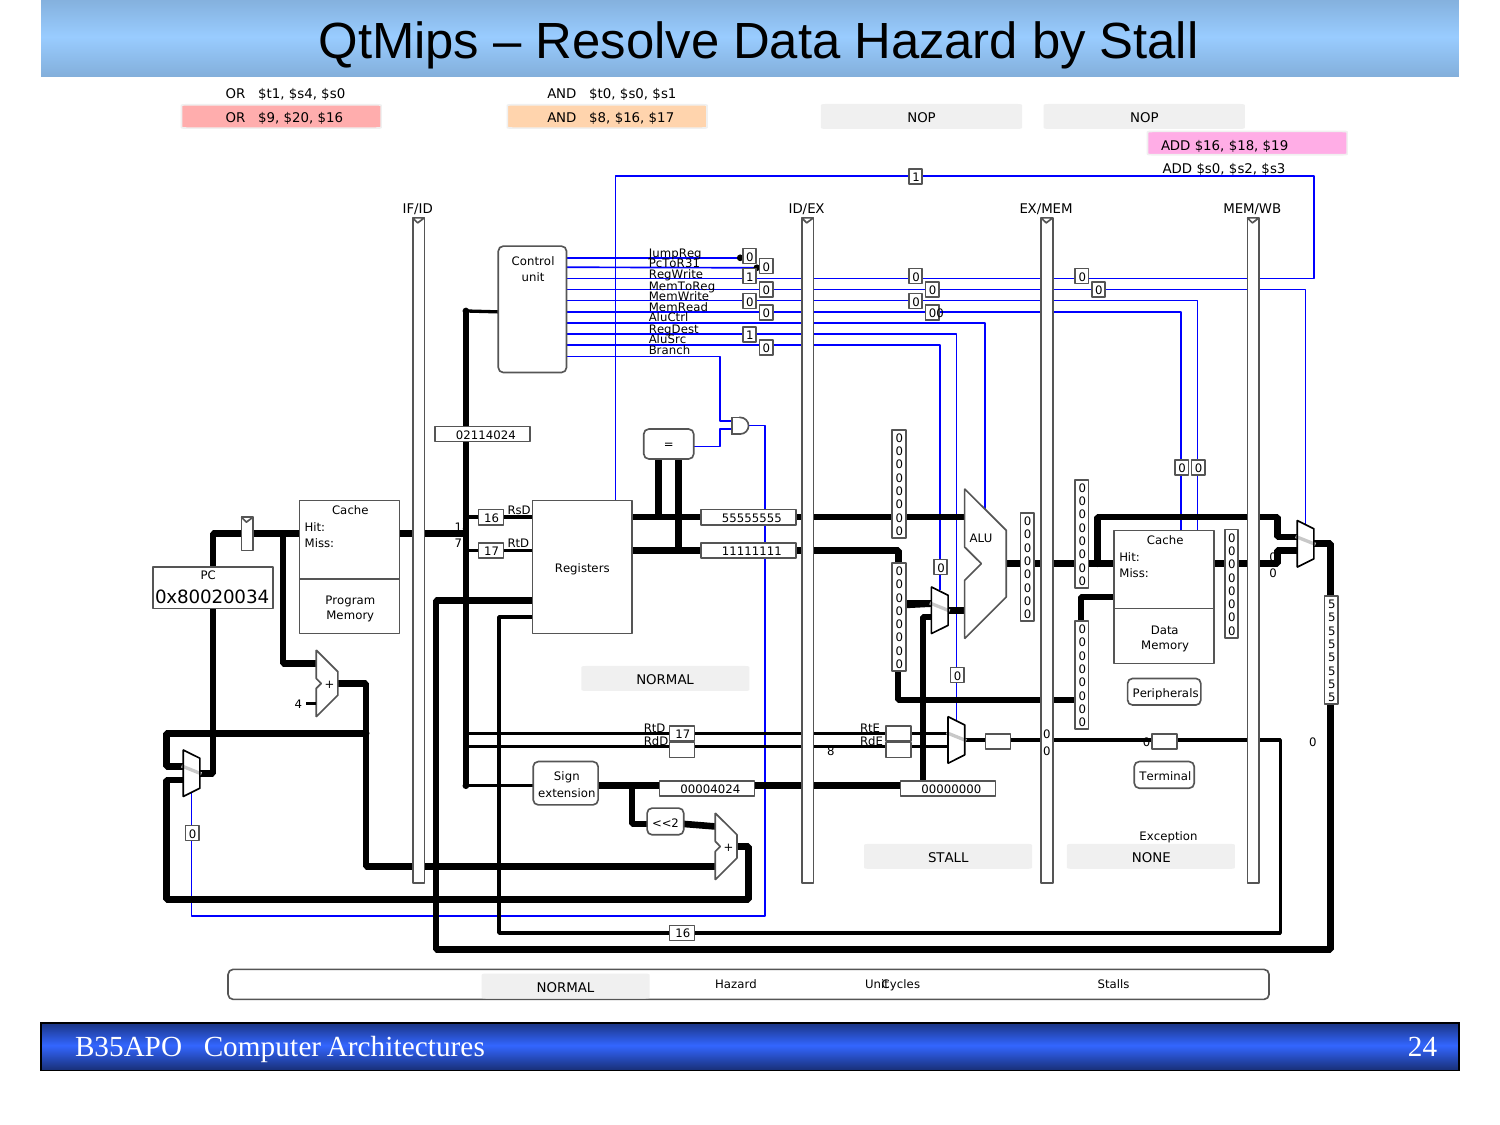

# QtMips – Resolve Data Hazard by Stall
OR $t1, $s4, $s0
AND $t0, $s0, $s1
OR $9, $20, $16
AND $8, $16, $17
NOP
NOP
ADD $16, $18, $19
ADD $s0, $s2, $s3
1
IF/ID
ID/EX
EX/MEM
MEM/WB
JumpReg
0
Control
PcToR31
0
RegWrite
1
0
0
unit
MemToReg
0
0
0
MemWrite
0
0
MemRead
0
00
AluCtrl
RegDest
1
AluSrc
0
Branch
02114024
0
=
0
0
0
0
0
0
0
0
0
Cache
RsD
0
16
55555555
0
0
Hit:	18
0
0
0
0
ALU
Cache
0
Miss:	7
RtD
0
17
11111111
0
0
Hit:	0
0
0
Registers
0
0
0
Miss:	0
0
PC
0
0
0
0
0
0x80020034
0
Program
0
0
5
0
0
Memory
0
5
0
0
Data
0
5
0
0
5
Memory
0
0
5
0
0
5
0
NORMAL
0
+
5
Peripherals
0
5
4
0
0
RtD
RtE
17
	0
RdD
RdE
	0
	0
	8
	0
Sign
Terminal
00004024
00000000
extension
<<2
0
Exception
+
STALL
NONE
16
Hazard	Unit
Cycles
Stalls
NORMAL
B35APO Computer Architectures
24